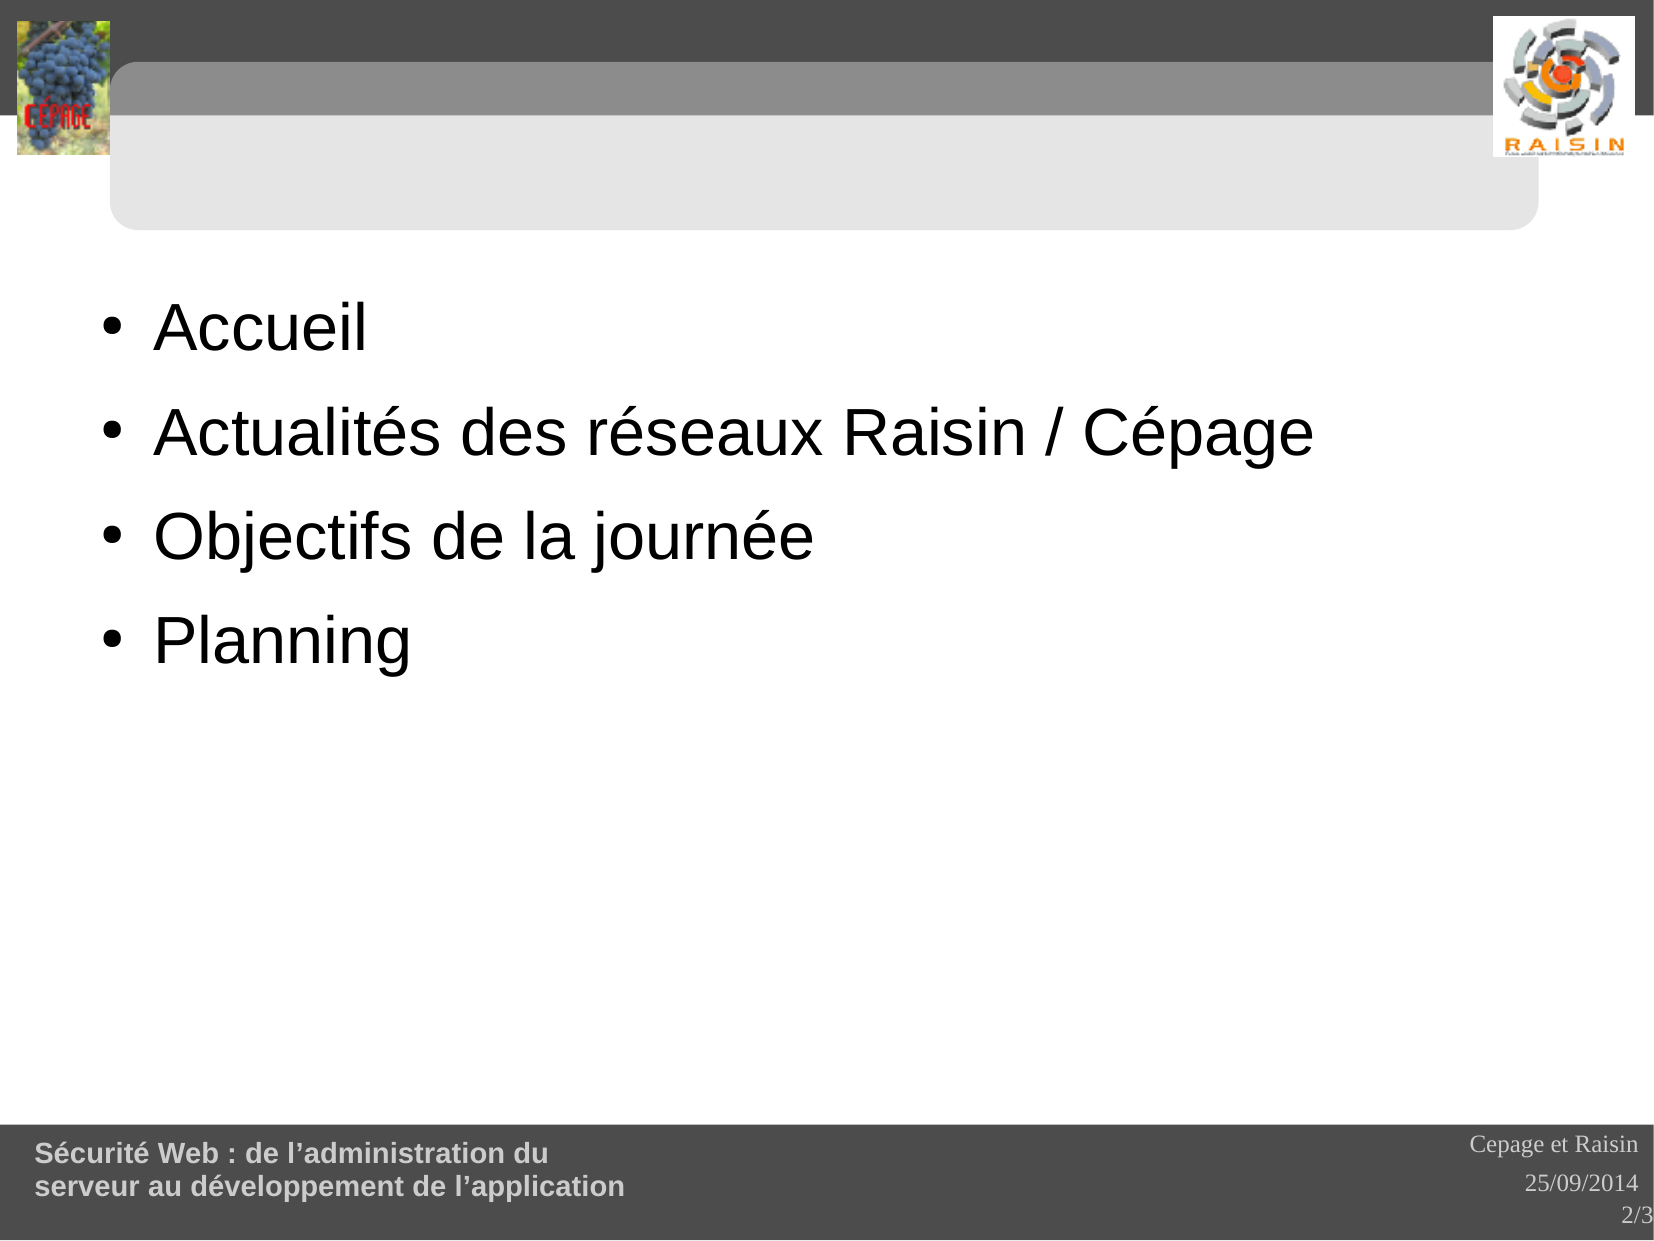

#
Accueil
Actualités des réseaux Raisin / Cépage
Objectifs de la journée
Planning